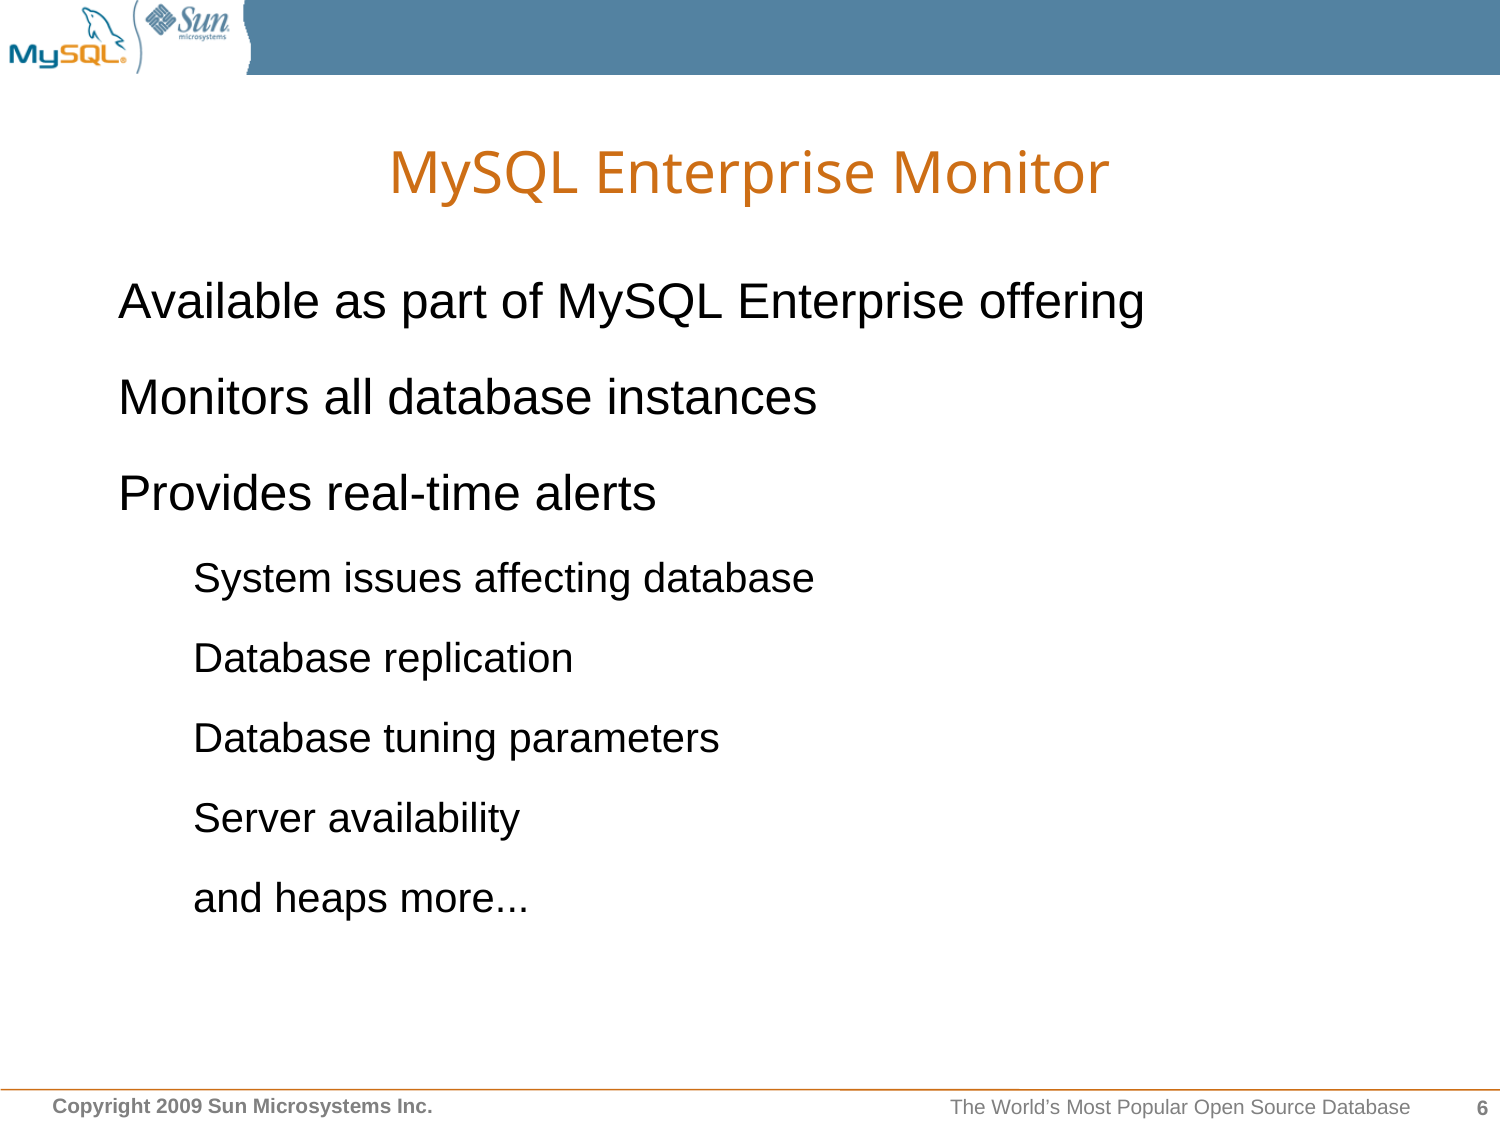

# MySQL Enterprise Monitor
Available as part of MySQL Enterprise offering
Monitors all database instances
Provides real-time alerts
System issues affecting database
Database replication
Database tuning parameters
Server availability
and heaps more...